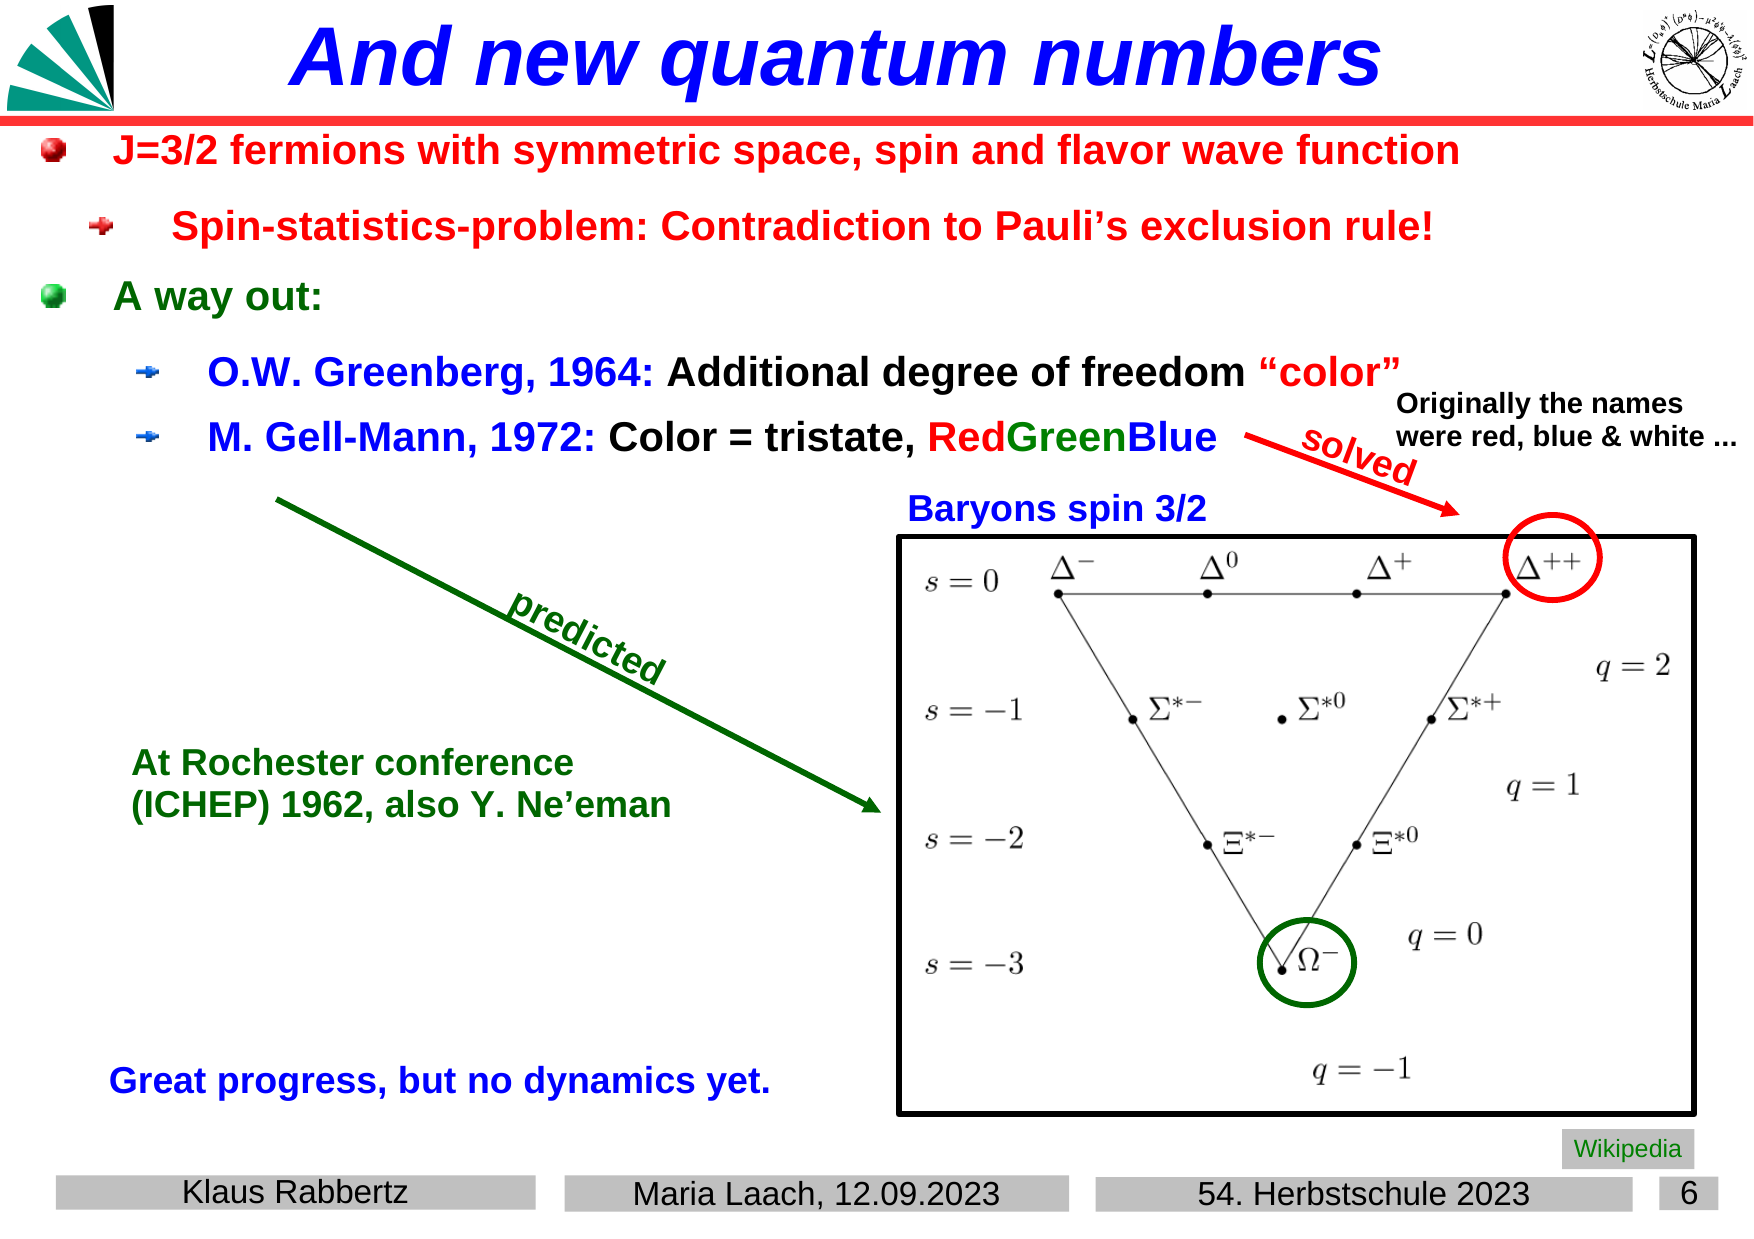

# And new quantum numbers
J=3/2 fermions with symmetric space, spin and flavor wave function
 Spin-statistics-problem: Contradiction to Pauli’s exclusion rule!
A way out:
O.W. Greenberg, 1964: Additional degree of freedom “color”
M. Gell-Mann, 1972: Color = tristate, RedGreenBlue
Originally the names
were red, blue & white ...
solved
Baryons spin 3/2
predicted
At Rochester conference
(ICHEP) 1962, also Y. Ne’eman
Great progress, but no dynamics yet.
Wikipedia